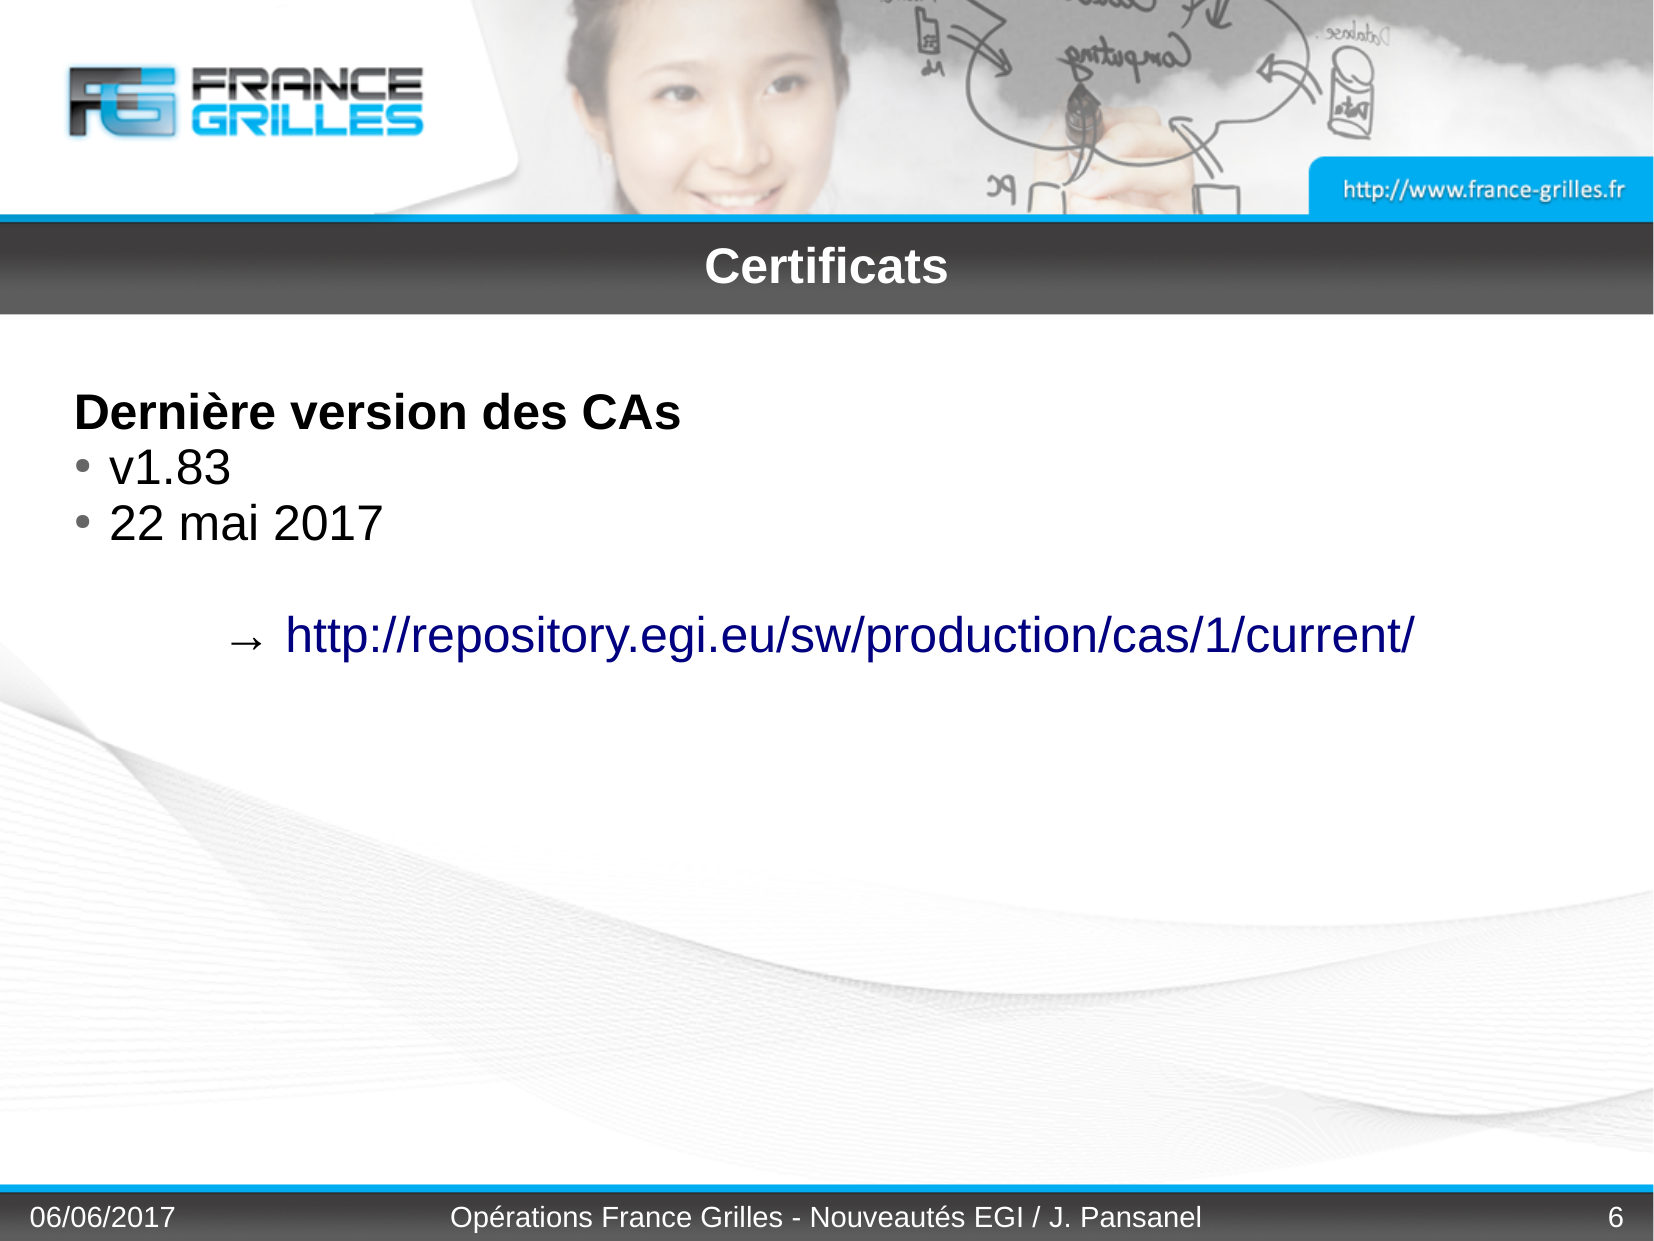

Certificats
Dernière version des CAs
v1.83
22 mai 2017
		→ http://repository.egi.eu/sw/production/cas/1/current/
06/06/2017
6
Opérations France Grilles - Nouveautés EGI / J. Pansanel